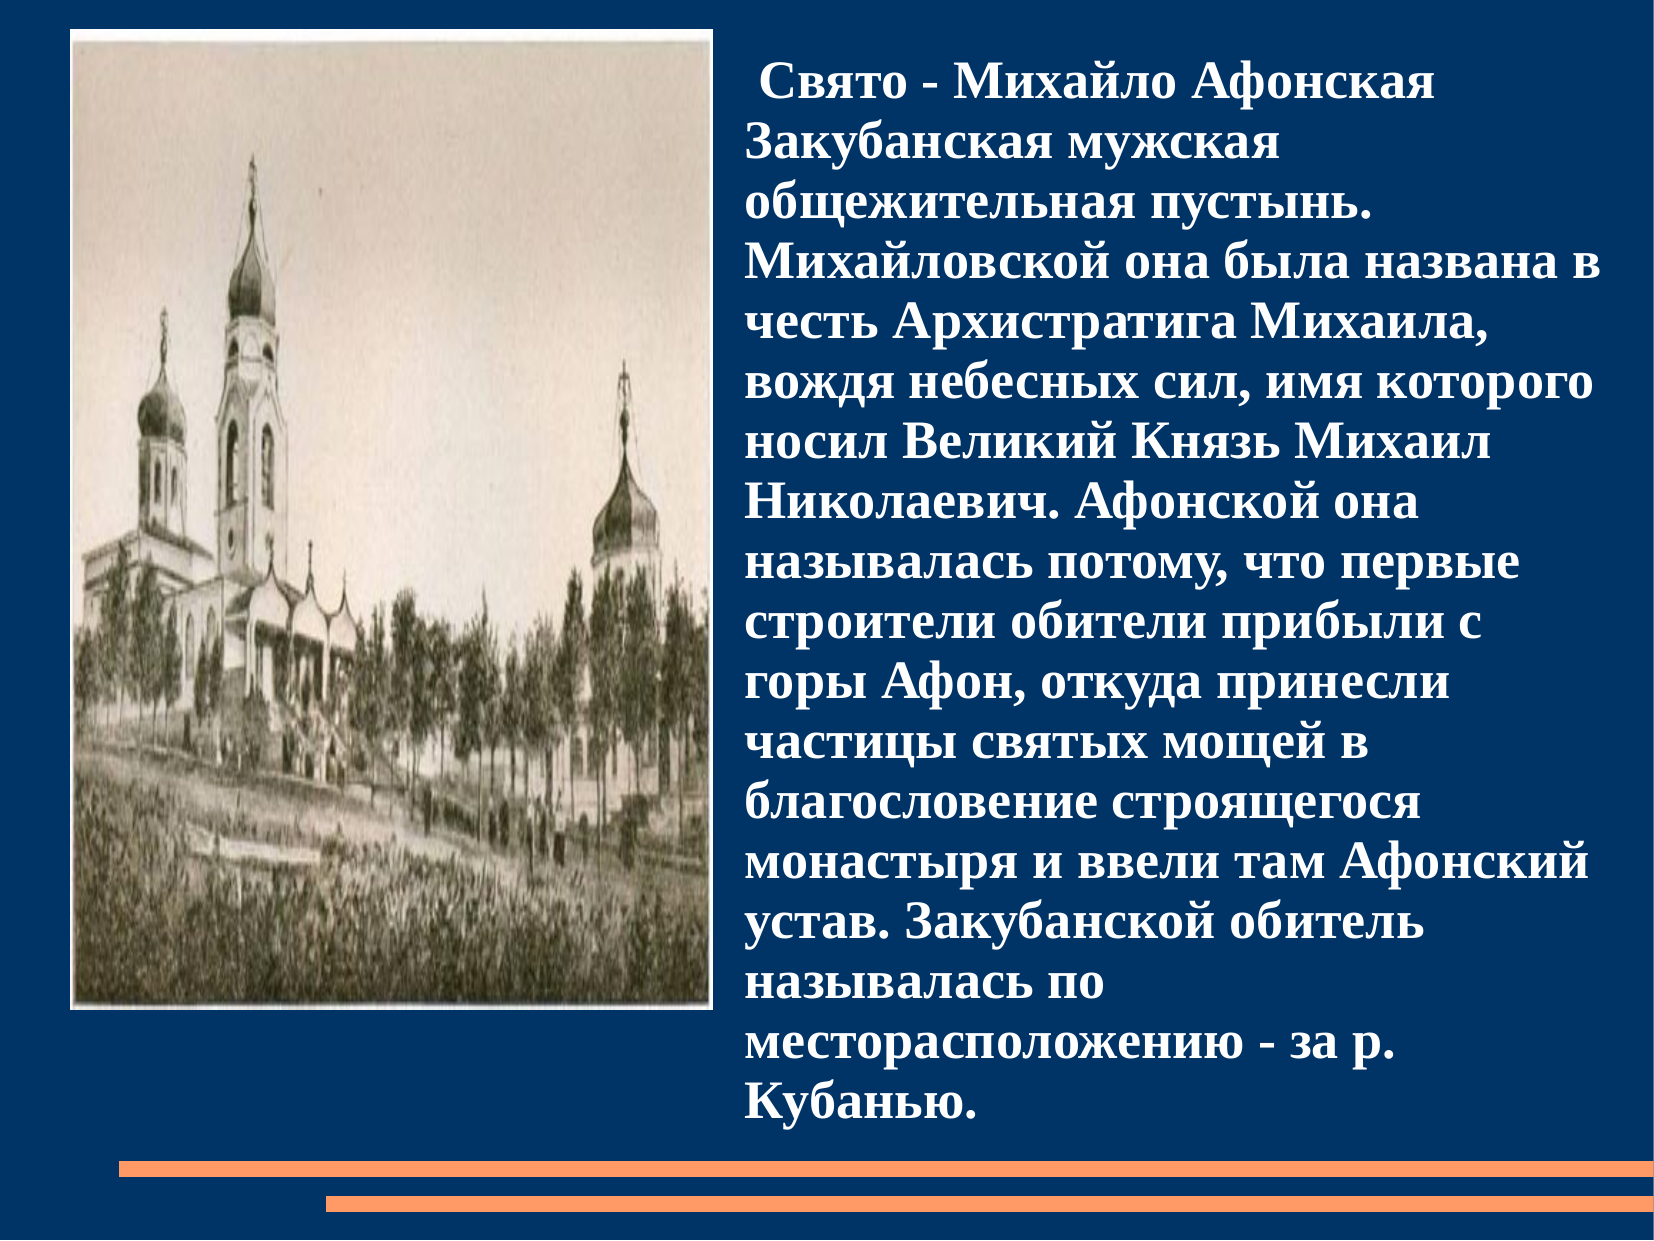

#
 Свято - Михайло Афонская Закубанская мужская общежительная пустынь. Михайловской она была названа в честь Архистратига Михаила, вождя небесных сил, имя которого носил Великий Князь Михаил Николаевич. Афонской она называлась потому, что первые строители обители прибыли с горы Афон, откуда принесли частицы святых мощей в благословение строящегося монастыря и ввели там Афонский устав. Закубанской обитель называлась по месторасположению - за р. Кубанью.